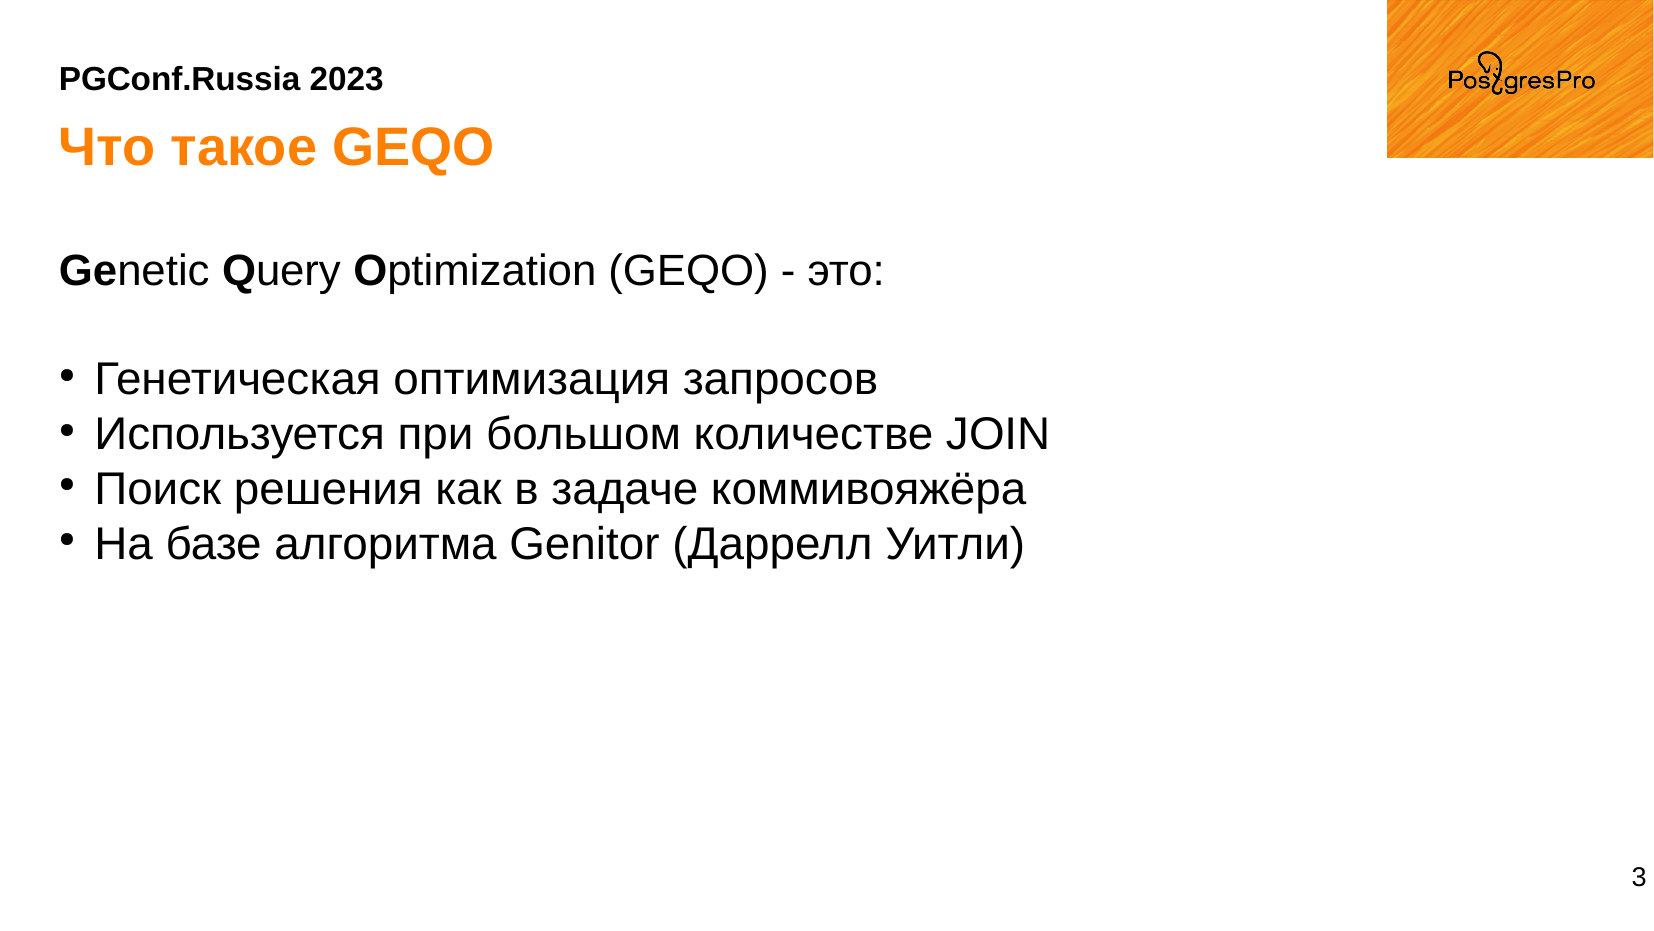

PGConf.Russia 2023
Что такое GEQO
Genetic Query Optimization (GEQO) - это:
Генетическая оптимизация запросов
Используется при большом количестве JOIN
Поиск решения как в задаче коммивояжёра
На базе алгоритма Genitor (Даррелл Уитли)